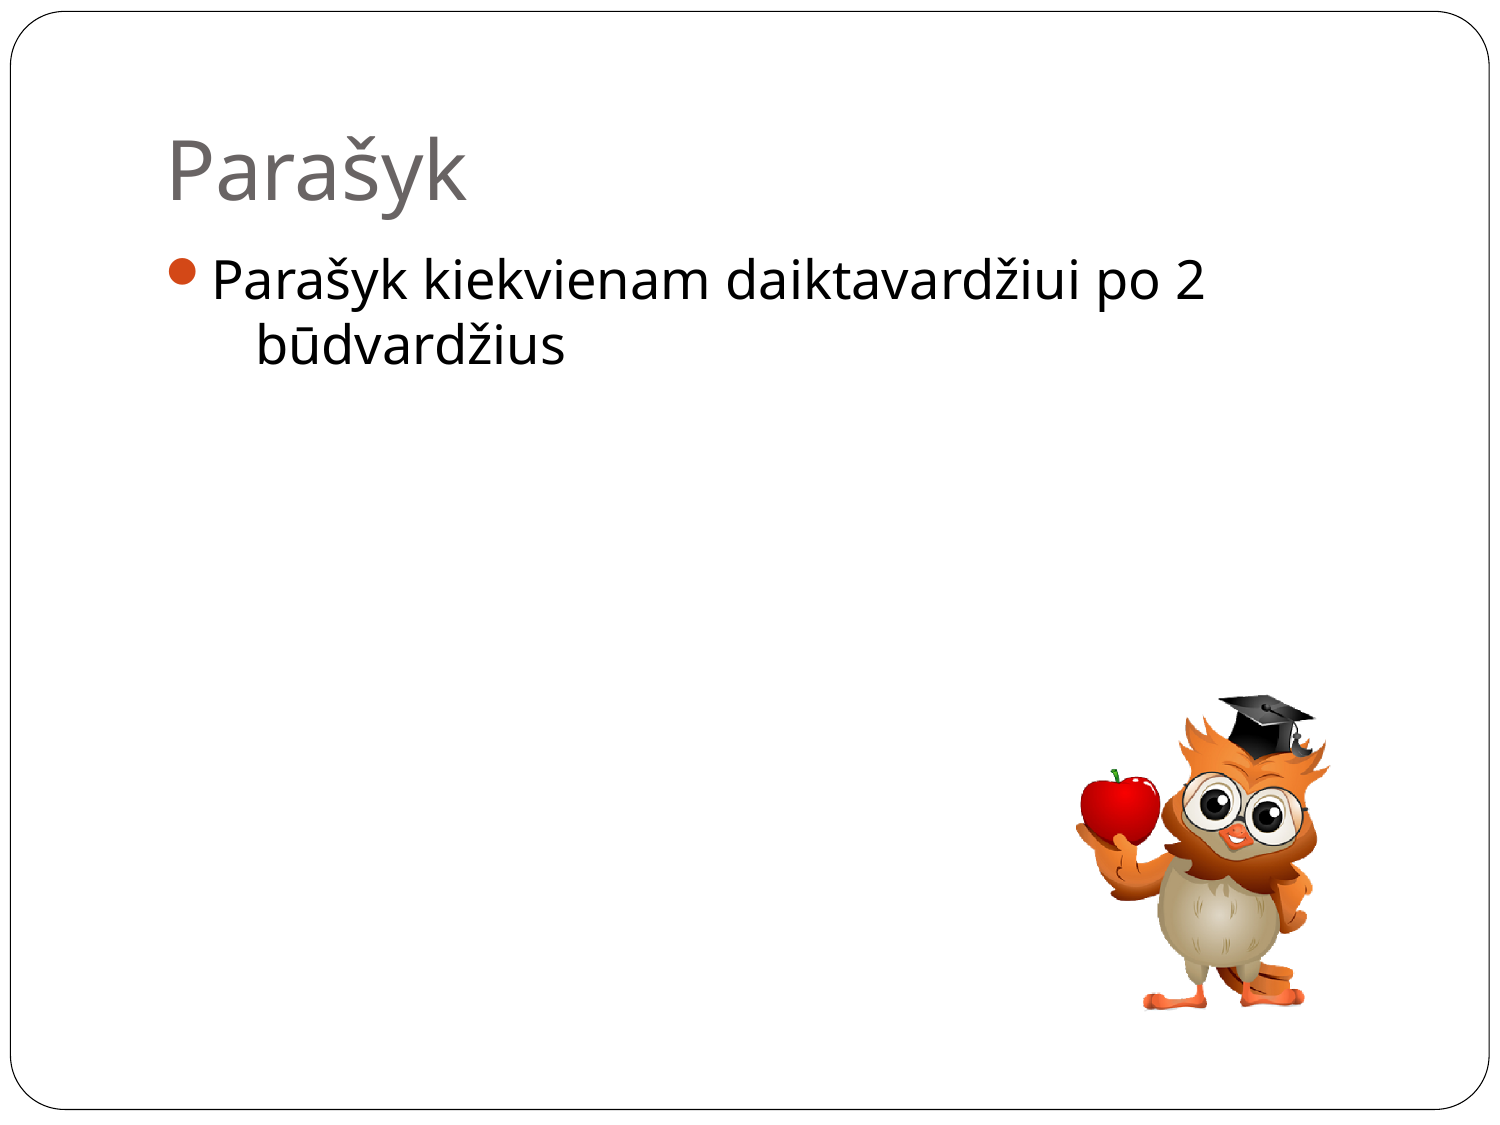

# Parašyk
Parašyk kiekvienam daiktavardžiui po 2 būdvardžius